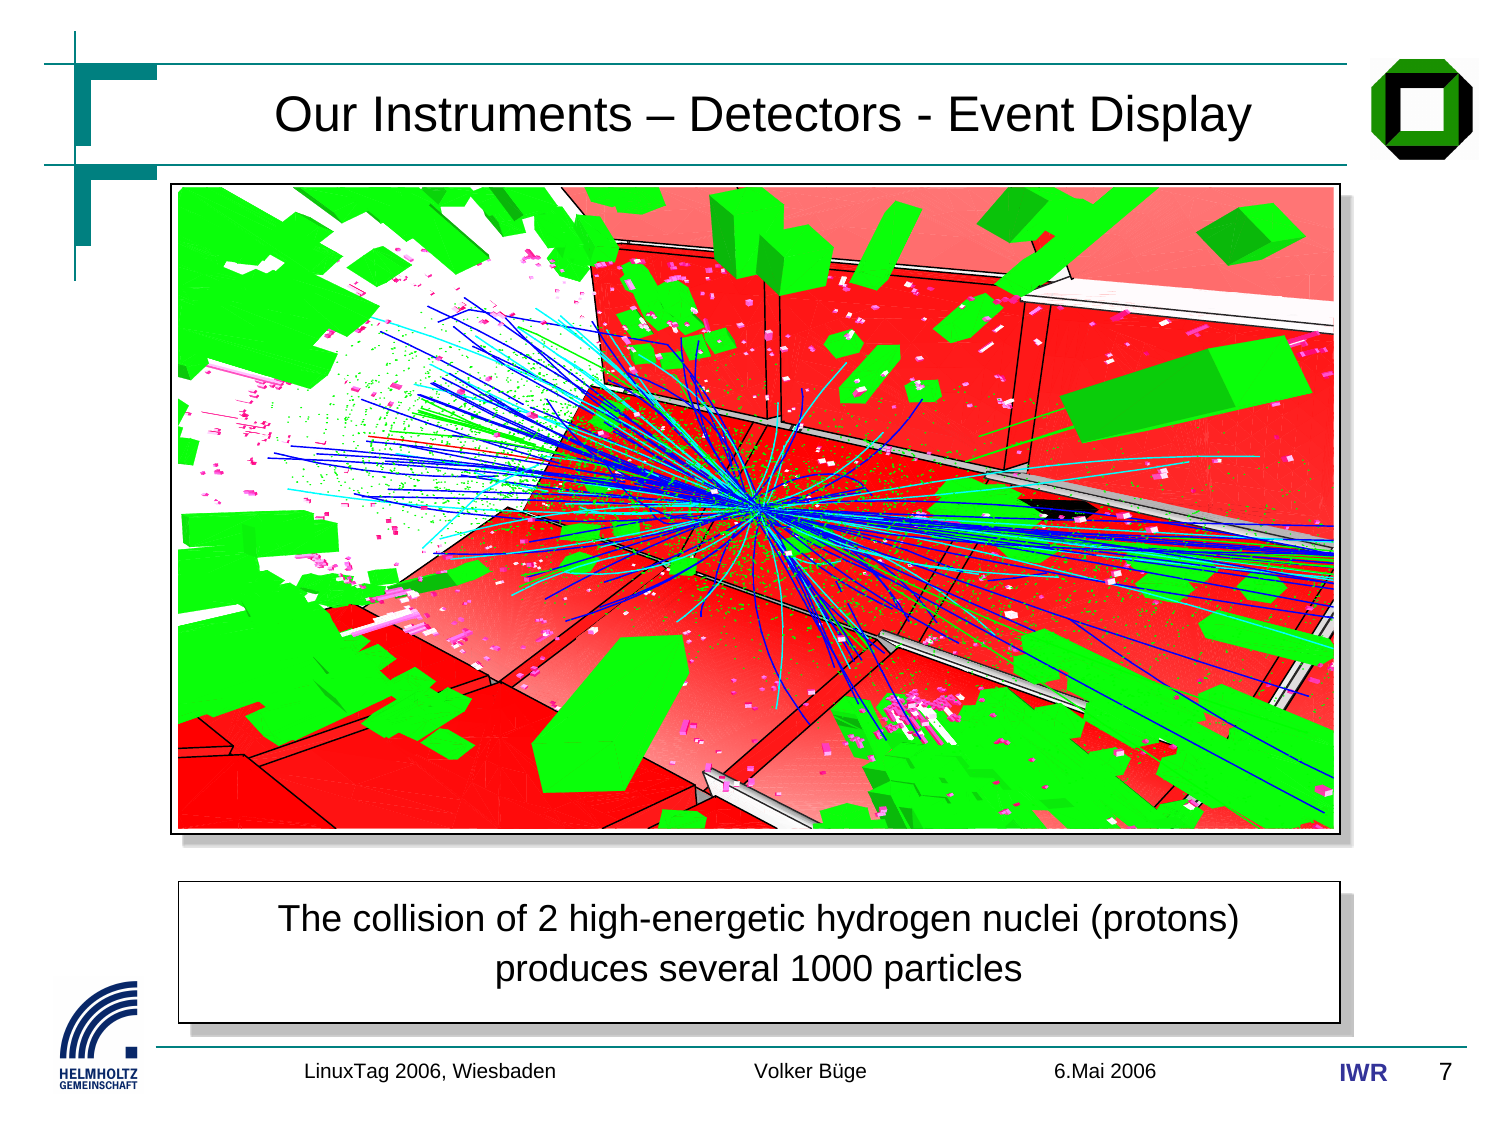

# Our Instruments – Detectors - Event Display
The collision of 2 high-energetic hydrogen nuclei (protons)
produces several 1000 particles
7